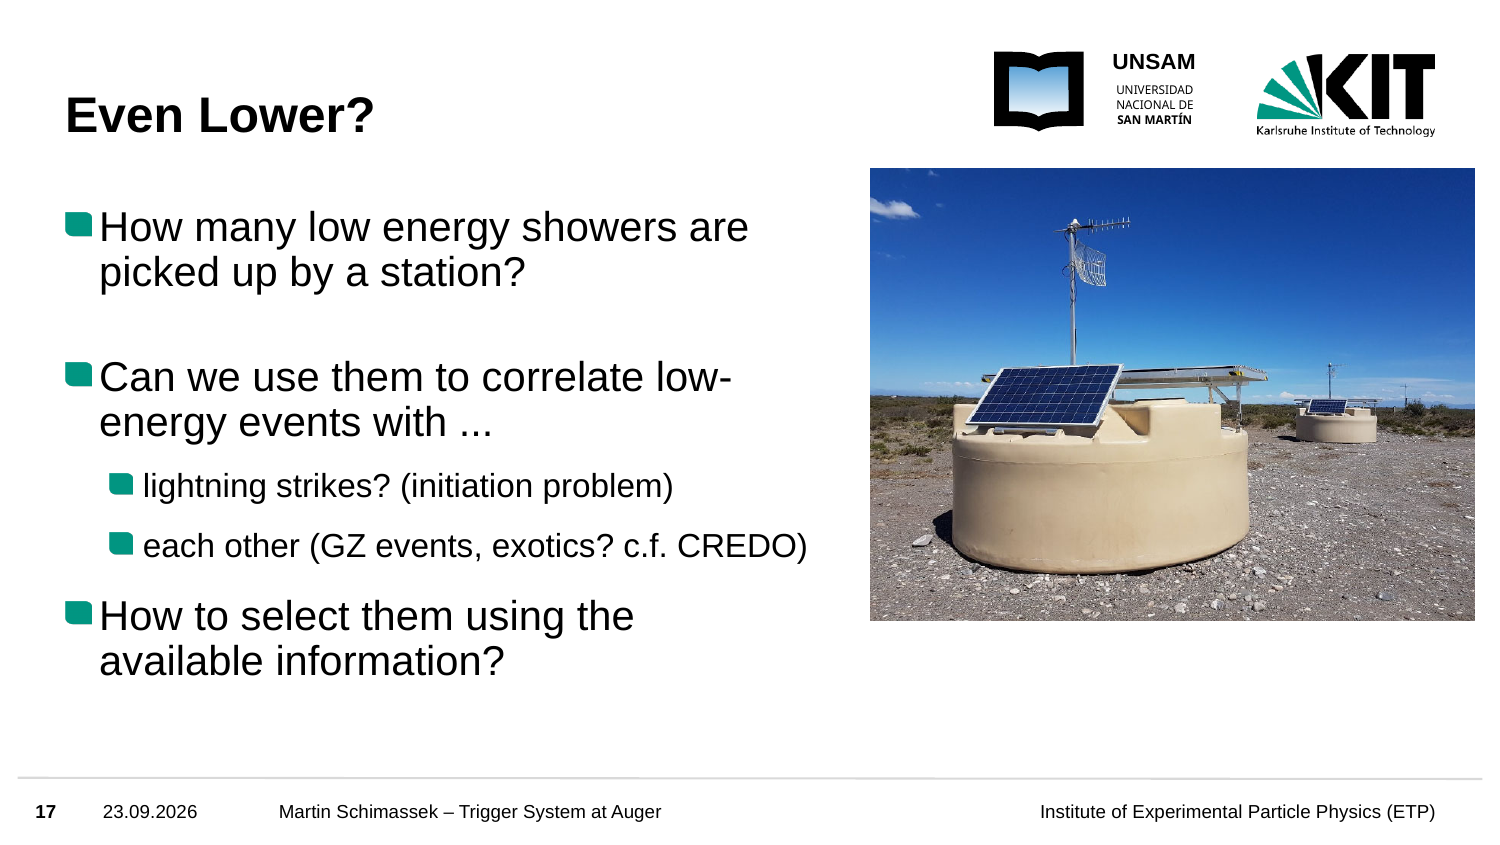

# Even Lower?
How many low energy showers are picked up by a station?
Can we use them to correlate low-energy events with ...
lightning strikes? (initiation problem)
each other (GZ events, exotics? c.f. CREDO)
How to select them using the available information?